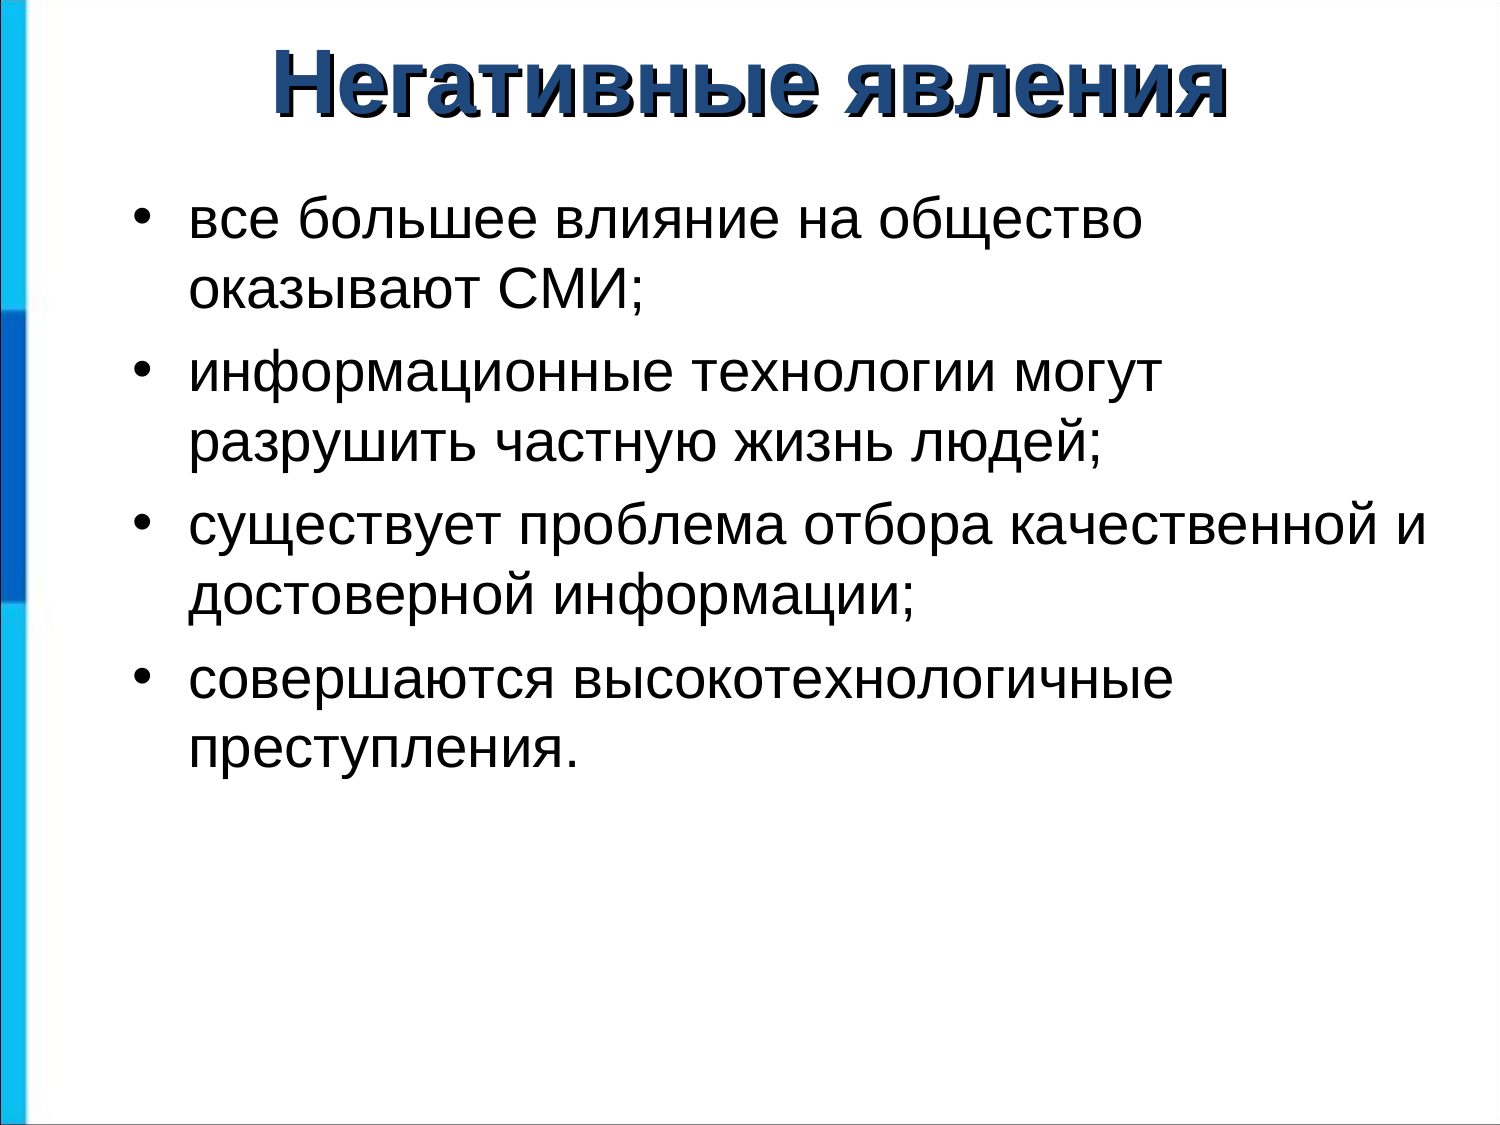

Негативные явления
# все большее влияние на общество оказывают СМИ;
информационные технологии могут разрушить частную жизнь людей;
существует проблема отбора качественной и достоверной информации;
совершаются высокотехнологичные преступления.